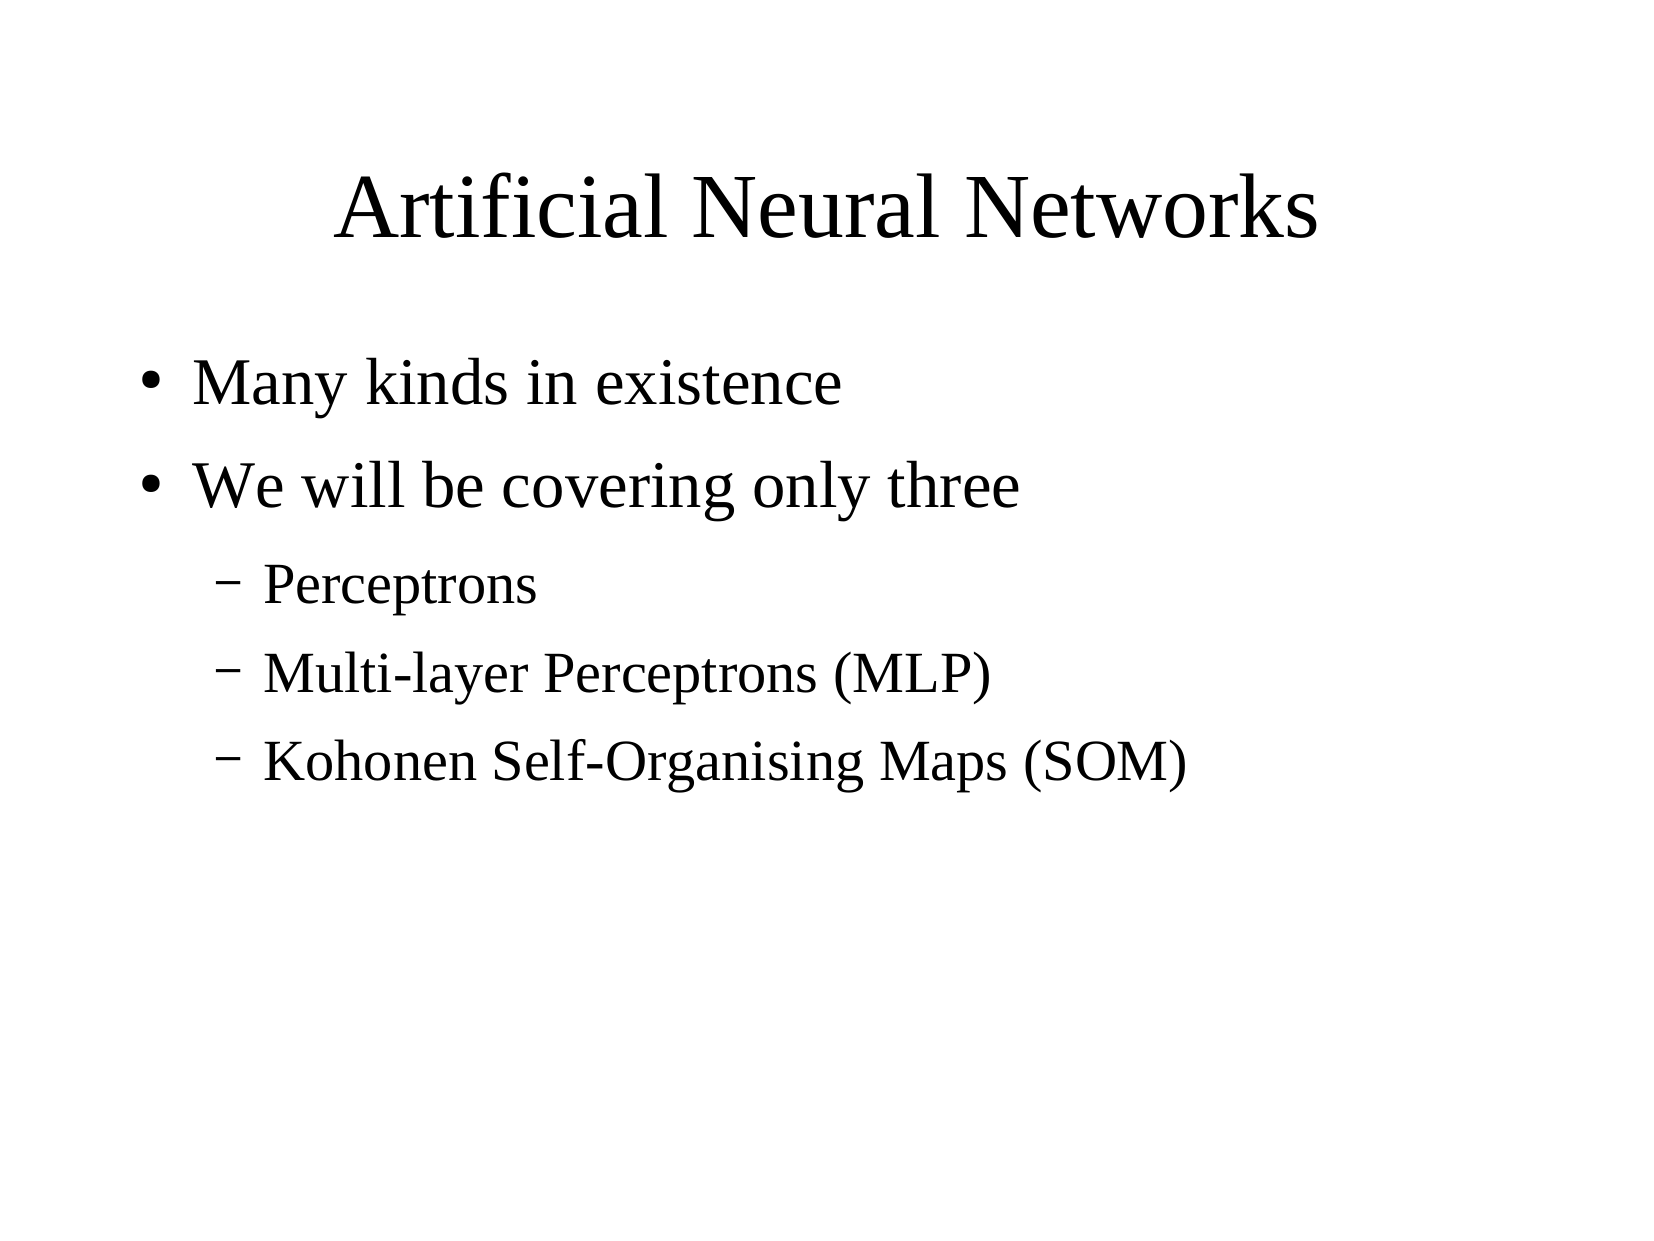

# Artificial Neural Networks
Many kinds in existence
We will be covering only three
Perceptrons
Multi-layer Perceptrons (MLP)
Kohonen Self-Organising Maps (SOM)